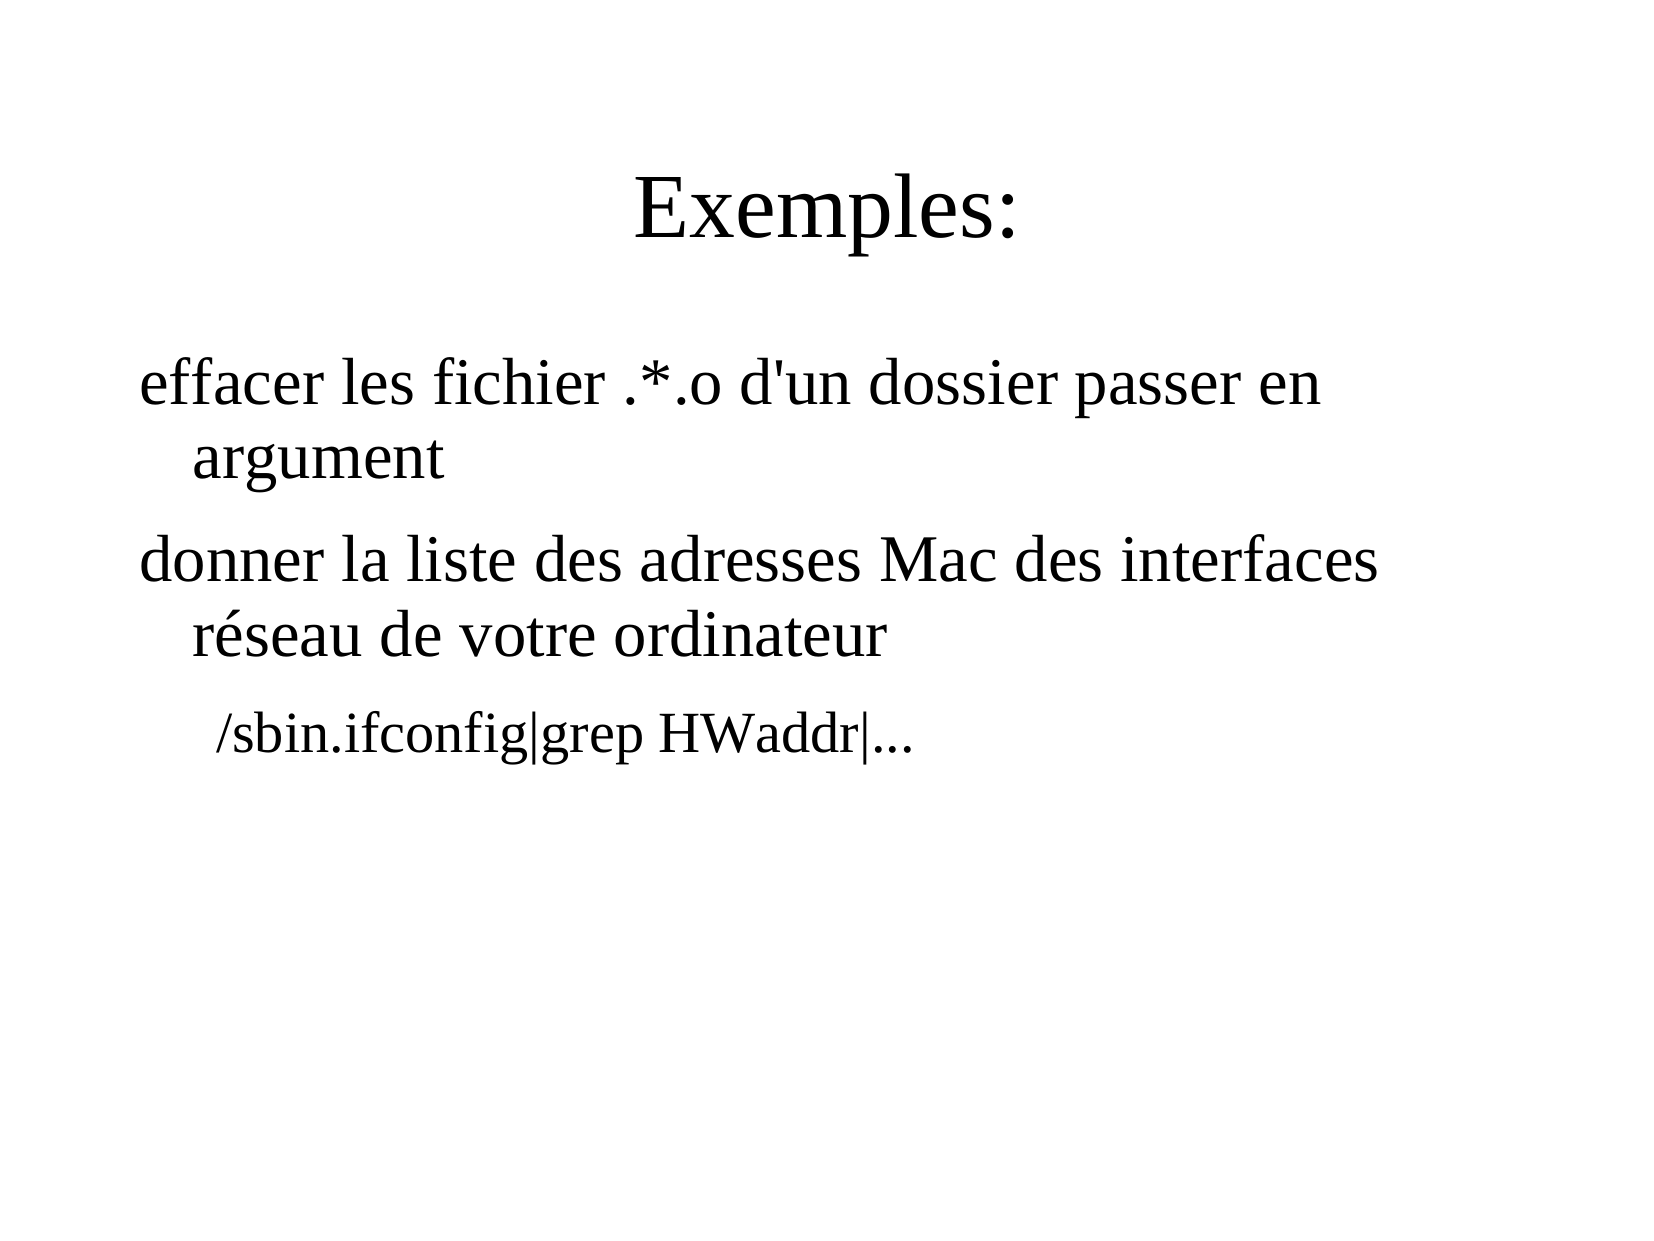

# Exemples:
effacer les fichier .*.o d'un dossier passer en argument
donner la liste des adresses Mac des interfaces réseau de votre ordinateur
/sbin.ifconfig|grep HWaddr|...